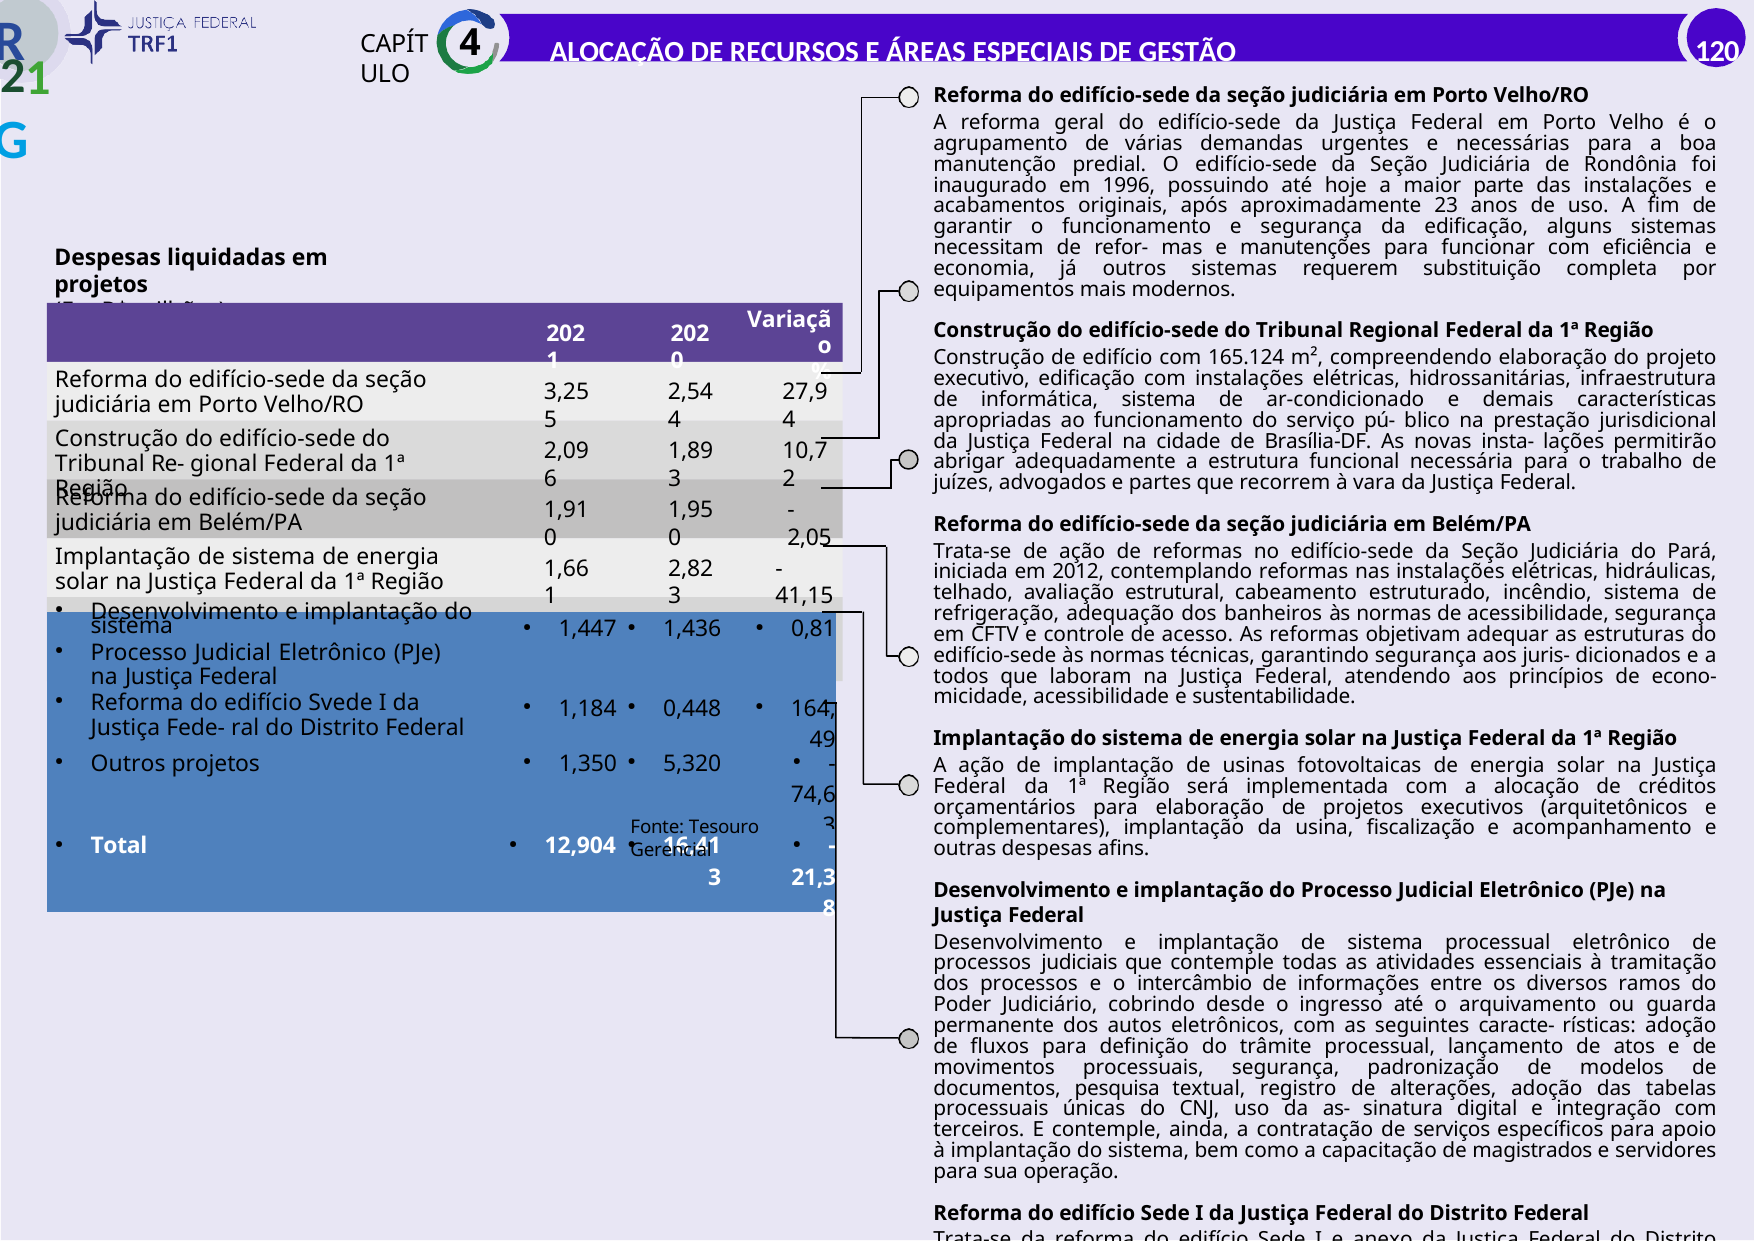

RG
21
ALOCAÇÃO DE RECURSOS E ÁREAS ESPECIAIS DE GESTÃO	120
4
CAPÍTULO
Reforma do edifício-sede da seção judiciária em Porto Velho/RO
A reforma geral do edifício-sede da Justiça Federal em Porto Velho é o agrupamento de várias demandas urgentes e necessárias para a boa manutenção predial. O edifício-sede da Seção Judiciária de Rondônia foi inaugurado em 1996, possuindo até hoje a maior parte das instalações e acabamentos originais, após aproximadamente 23 anos de uso. A fim de garantir o funcionamento e segurança da edificação, alguns sistemas necessitam de refor- mas e manutenções para funcionar com eficiência e economia, já outros sistemas requerem substituição completa por equipamentos mais modernos.
Construção do edifício-sede do Tribunal Regional Federal da 1ª Região
Construção de edifício com 165.124 m², compreendendo elaboração do projeto executivo, edificação com instalações elétricas, hidrossanitárias, infraestrutura de informática, sistema de ar-condicionado e demais características apropriadas ao funcionamento do serviço pú- blico na prestação jurisdicional da Justiça Federal na cidade de Brasília-DF. As novas insta- lações permitirão abrigar adequadamente a estrutura funcional necessária para o trabalho de juízes, advogados e partes que recorrem à vara da Justiça Federal.
Reforma do edifício-sede da seção judiciária em Belém/PA
Trata-se de ação de reformas no edifício-sede da Seção Judiciária do Pará, iniciada em 2012, contemplando reformas nas instalações elétricas, hidráulicas, telhado, avaliação estrutural, cabeamento estruturado, incêndio, sistema de refrigeração, adequação dos banheiros às normas de acessibilidade, segurança em CFTV e controle de acesso. As reformas objetivam adequar as estruturas do edifício-sede às normas técnicas, garantindo segurança aos juris- dicionados e a todos que laboram na Justiça Federal, atendendo aos princípios de econo- micidade, acessibilidade e sustentabilidade.
Implantação do sistema de energia solar na Justiça Federal da 1ª Região
A ação de implantação de usinas fotovoltaicas de energia solar na Justiça Federal da 1ª Região será implementada com a alocação de créditos orçamentários para elaboração de projetos executivos (arquitetônicos e complementares), implantação da usina, fiscalização e acompanhamento e outras despesas afins.
Desenvolvimento e implantação do Processo Judicial Eletrônico (PJe) na Justiça Federal
Desenvolvimento e implantação de sistema processual eletrônico de processos judiciais que contemple todas as atividades essenciais à tramitação dos processos e o intercâmbio de informações entre os diversos ramos do Poder Judiciário, cobrindo desde o ingresso até o arquivamento ou guarda permanente dos autos eletrônicos, com as seguintes caracte- rísticas: adoção de fluxos para definição do trâmite processual, lançamento de atos e de movimentos processuais, segurança, padronização de modelos de documentos, pesquisa textual, registro de alterações, adoção das tabelas processuais únicas do CNJ, uso da as- sinatura digital e integração com terceiros. E contemple, ainda, a contratação de serviços específicos para apoio à implantação do sistema, bem como a capacitação de magistrados e servidores para sua operação.
Reforma do edifício Sede I da Justiça Federal do Distrito Federal
Trata-se da reforma do edifício Sede I e anexo da Justiça Federal do Distrito Federal, com- preendendo construção da escada externa de incêndio, modernização dos sistemas de pre- venção e combate a incêndio e readequação das instalações para atendimento às normas de segurança do Corpo de Bombeiros Militar do Distrito Federal.
Despesas liquidadas em projetos
(Em R$ milhões)
Variação
%
2021
2020
Reforma do edifício-sede da seção judiciária em Porto Velho/RO
3,255
2,544
27,94
Construção do edifício-sede do Tribunal Re- gional Federal da 1ª Região
2,096
1,893
10,72
Reforma do edifício-sede da seção judiciária em Belém/PA
1,910
1,950
-2,05
Implantação de sistema de energia solar na Justiça Federal da 1ª Região
1,661
2,823
-41,15
| Desenvolvimento e implantação do sistema Processo Judicial Eletrônico (PJe) na Justiça Federal | 1,447 | 1,436 | 0,81 |
| --- | --- | --- | --- |
| Reforma do edifício Svede I da Justiça Fede- ral do Distrito Federal | 1,184 | 0,448 | 164,49 |
| Outros projetos | 1,350 | 5,320 | -74,63 |
| Total | 12,904 | 16,413 | -21,38 |
Fonte: Tesouro Gerencial